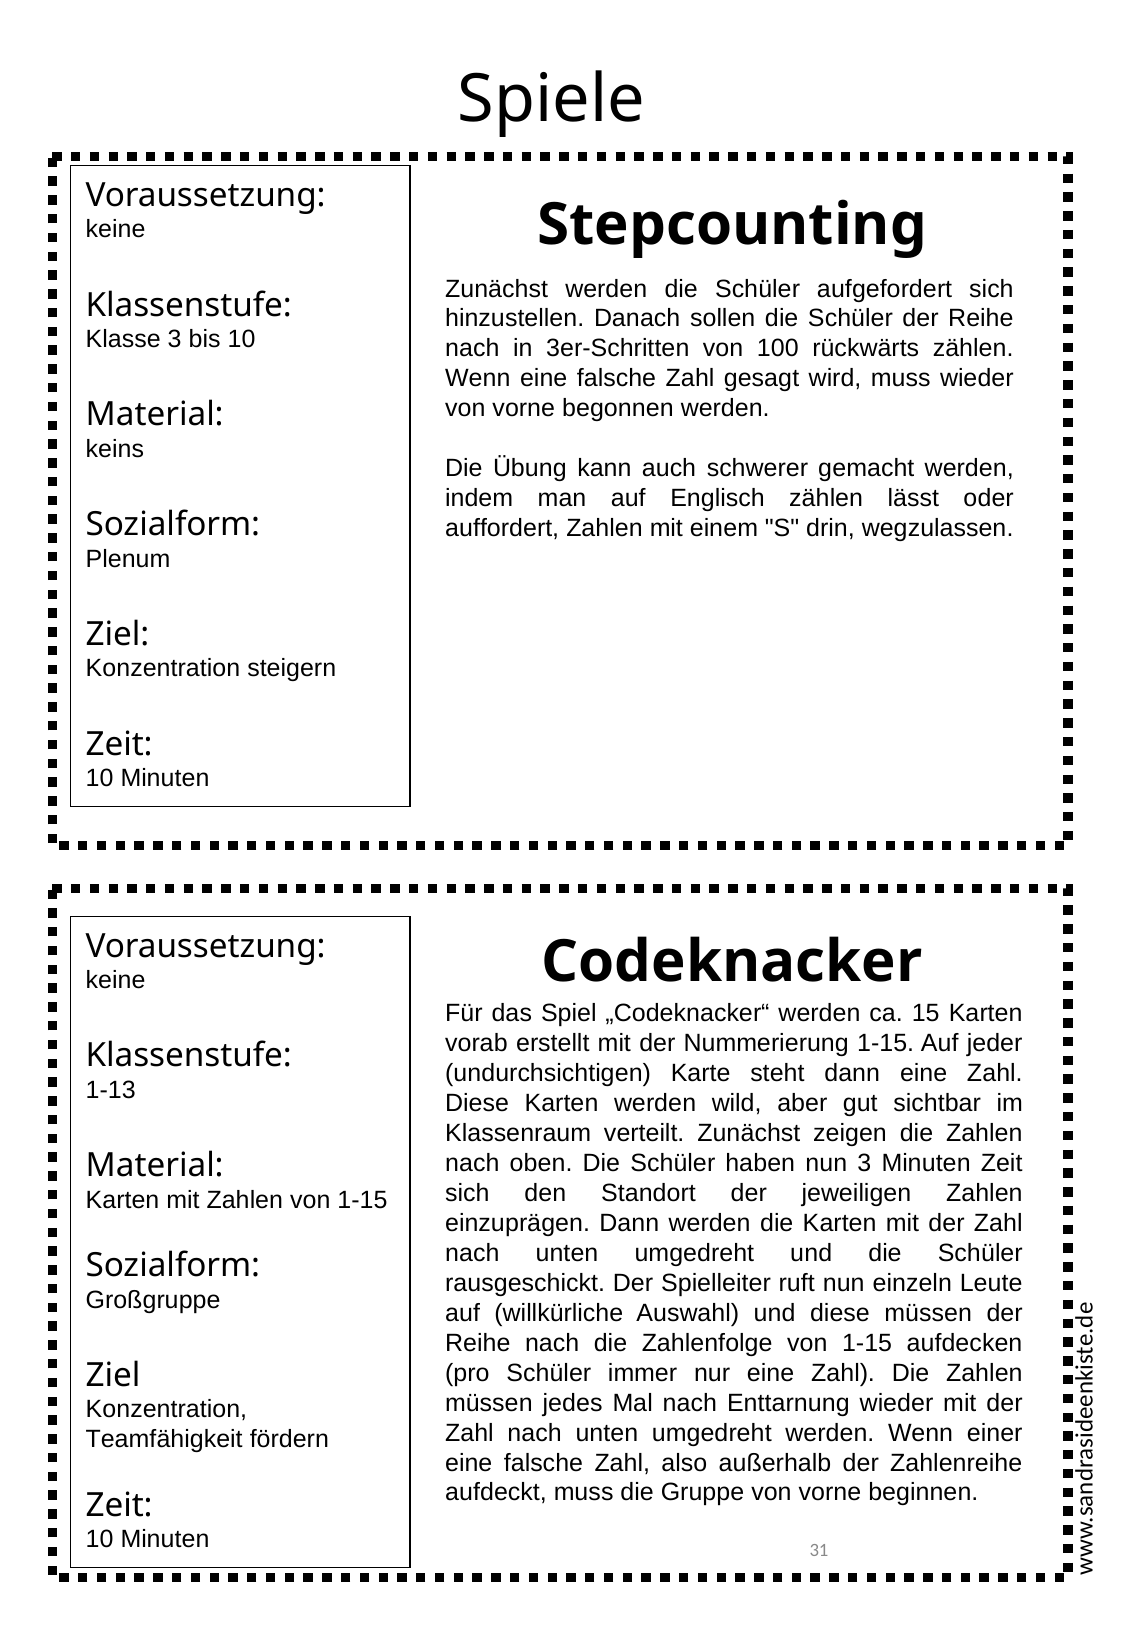

Spiele
Voraussetzung:
keine
Klassenstufe:
Klasse 3 bis 10
Material:
keins
Sozialform:
Plenum
Ziel:
Konzentration steigern
Zeit:
10 Minuten
Stepcounting
Zunächst werden die Schüler aufgefordert sich hinzustellen. Danach sollen die Schüler der Reihe nach in 3er-Schritten von 100 rückwärts zählen. Wenn eine falsche Zahl gesagt wird, muss wieder von vorne begonnen werden.
Die Übung kann auch schwerer gemacht werden, indem man auf Englisch zählen lässt oder auffordert, Zahlen mit einem "S" drin, wegzulassen.
Codeknacker
Voraussetzung:
keine
Klassenstufe:
1-13
Material:
Karten mit Zahlen von 1-15
Sozialform:
Großgruppe
Ziel
Konzentration, Teamfähigkeit fördern
Zeit:
10 Minuten
Für das Spiel „Codeknacker“ werden ca. 15 Karten vorab erstellt mit der Nummerierung 1-15. Auf jeder (undurchsichtigen) Karte steht dann eine Zahl. Diese Karten werden wild, aber gut sichtbar im Klassenraum verteilt. Zunächst zeigen die Zahlen nach oben. Die Schüler haben nun 3 Minuten Zeit sich den Standort der jeweiligen Zahlen einzuprägen. Dann werden die Karten mit der Zahl nach unten umgedreht und die Schüler rausgeschickt. Der Spielleiter ruft nun einzeln Leute auf (willkürliche Auswahl) und diese müssen der Reihe nach die Zahlenfolge von 1-15 aufdecken (pro Schüler immer nur eine Zahl). Die Zahlen müssen jedes Mal nach Enttarnung wieder mit der Zahl nach unten umgedreht werden. Wenn einer eine falsche Zahl, also außerhalb der Zahlenreihe aufdeckt, muss die Gruppe von vorne beginnen.
www.sandrasideenkiste.de